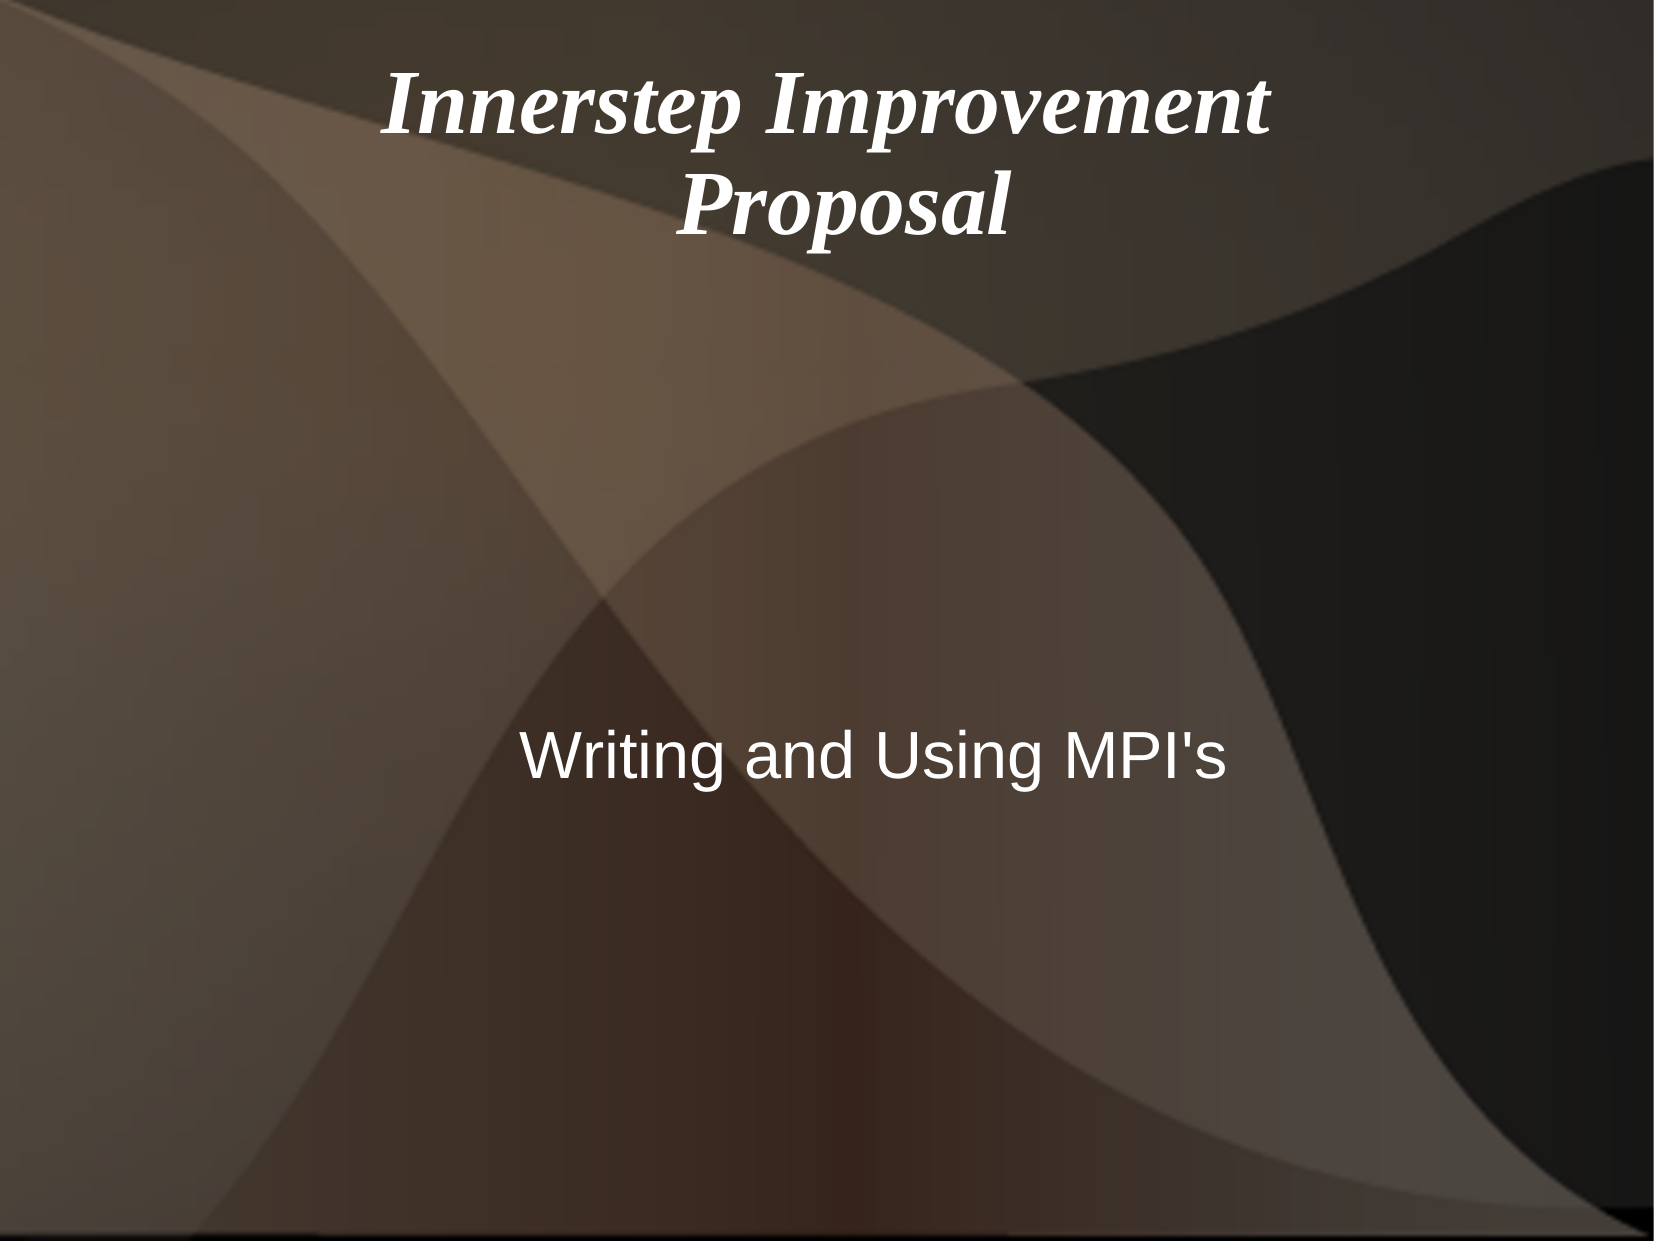

# Innerstep Improvement Proposal
Writing and Using MPI's